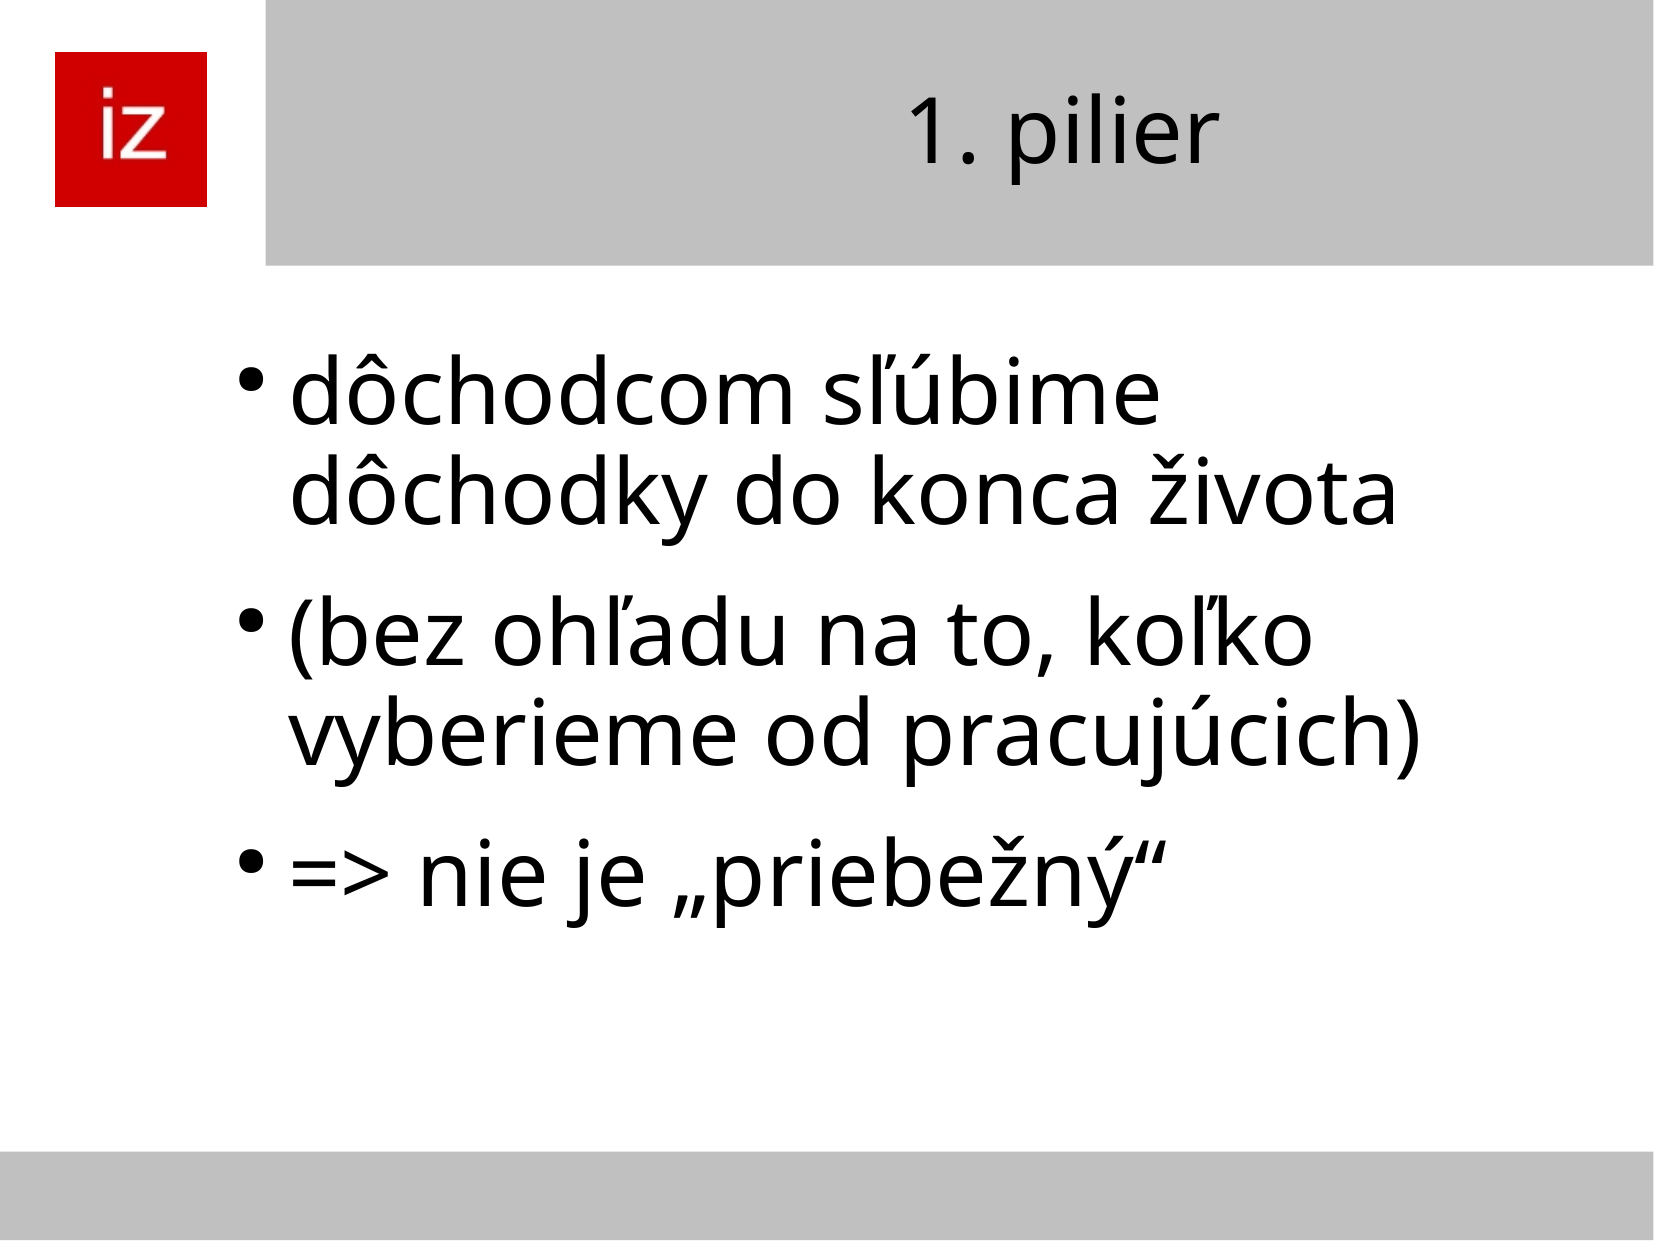

# 1. pilier
dôchodcom sľúbime dôchodky do konca života
(bez ohľadu na to, koľko vyberieme od pracujúcich)
=> nie je „priebežný“